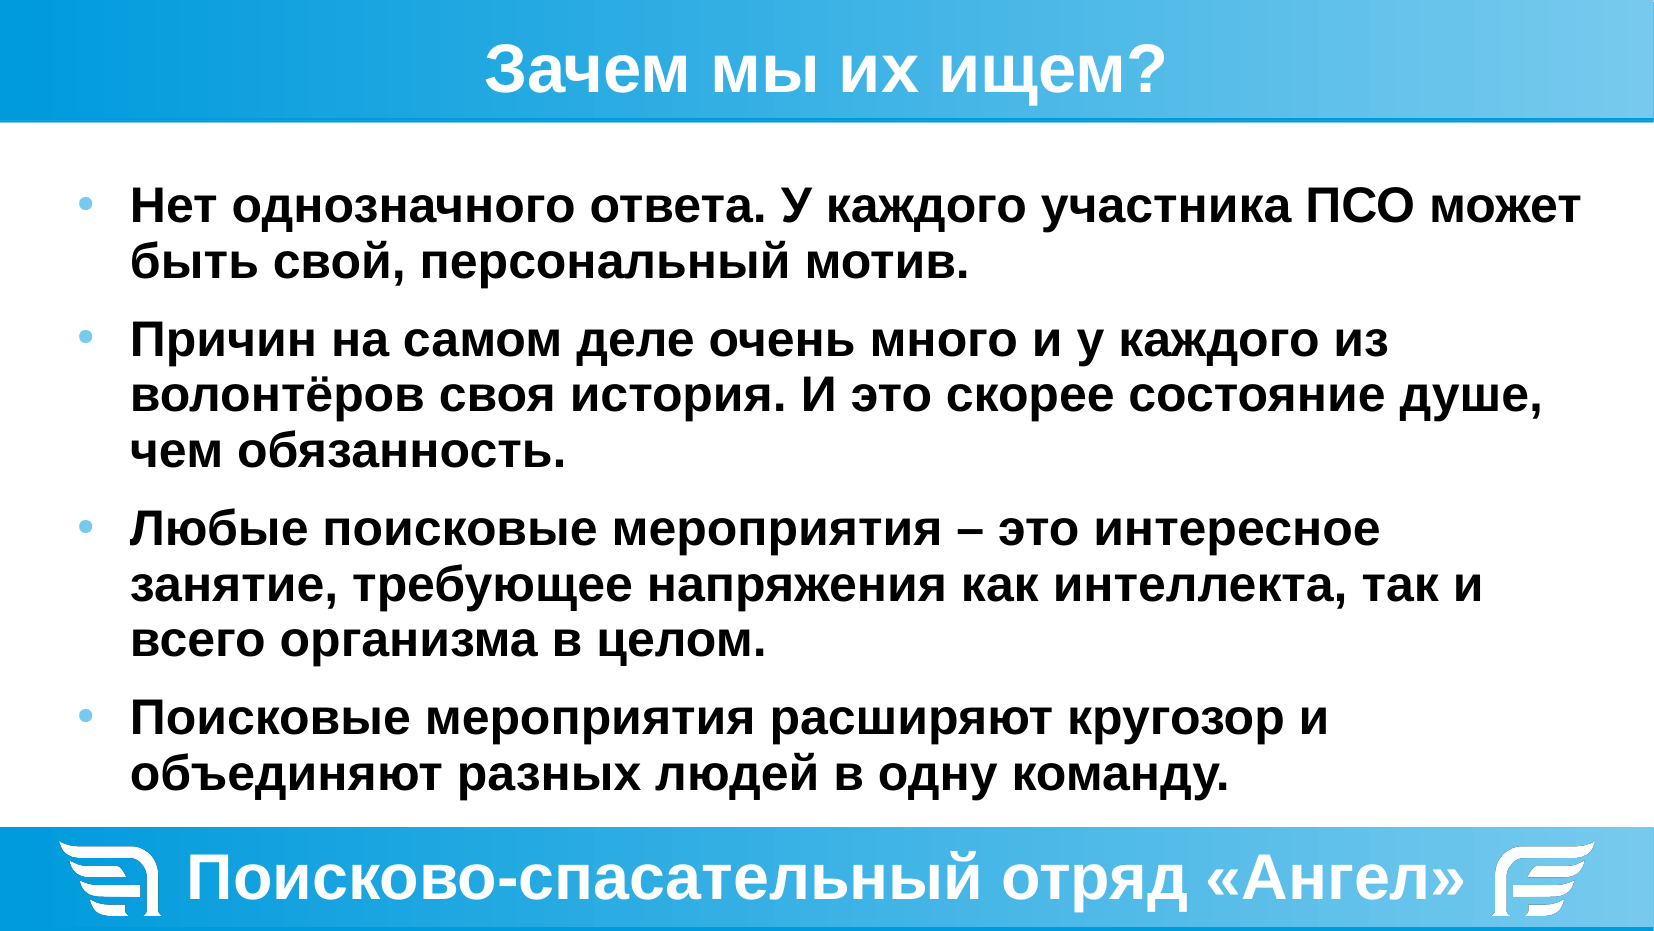

# Зачем мы их ищем?
Нет однозначного ответа. У каждого участника ПСО может быть свой, персональный мотив.
Причин на самом деле очень много и у каждого из волонтёров своя история. И это скорее состояние душе, чем обязанность.
Любые поисковые мероприятия – это интересное занятие, требующее напряжения как интеллекта, так и всего организма в целом.
Поисковые мероприятия расширяют кругозор и объединяют разных людей в одну команду.